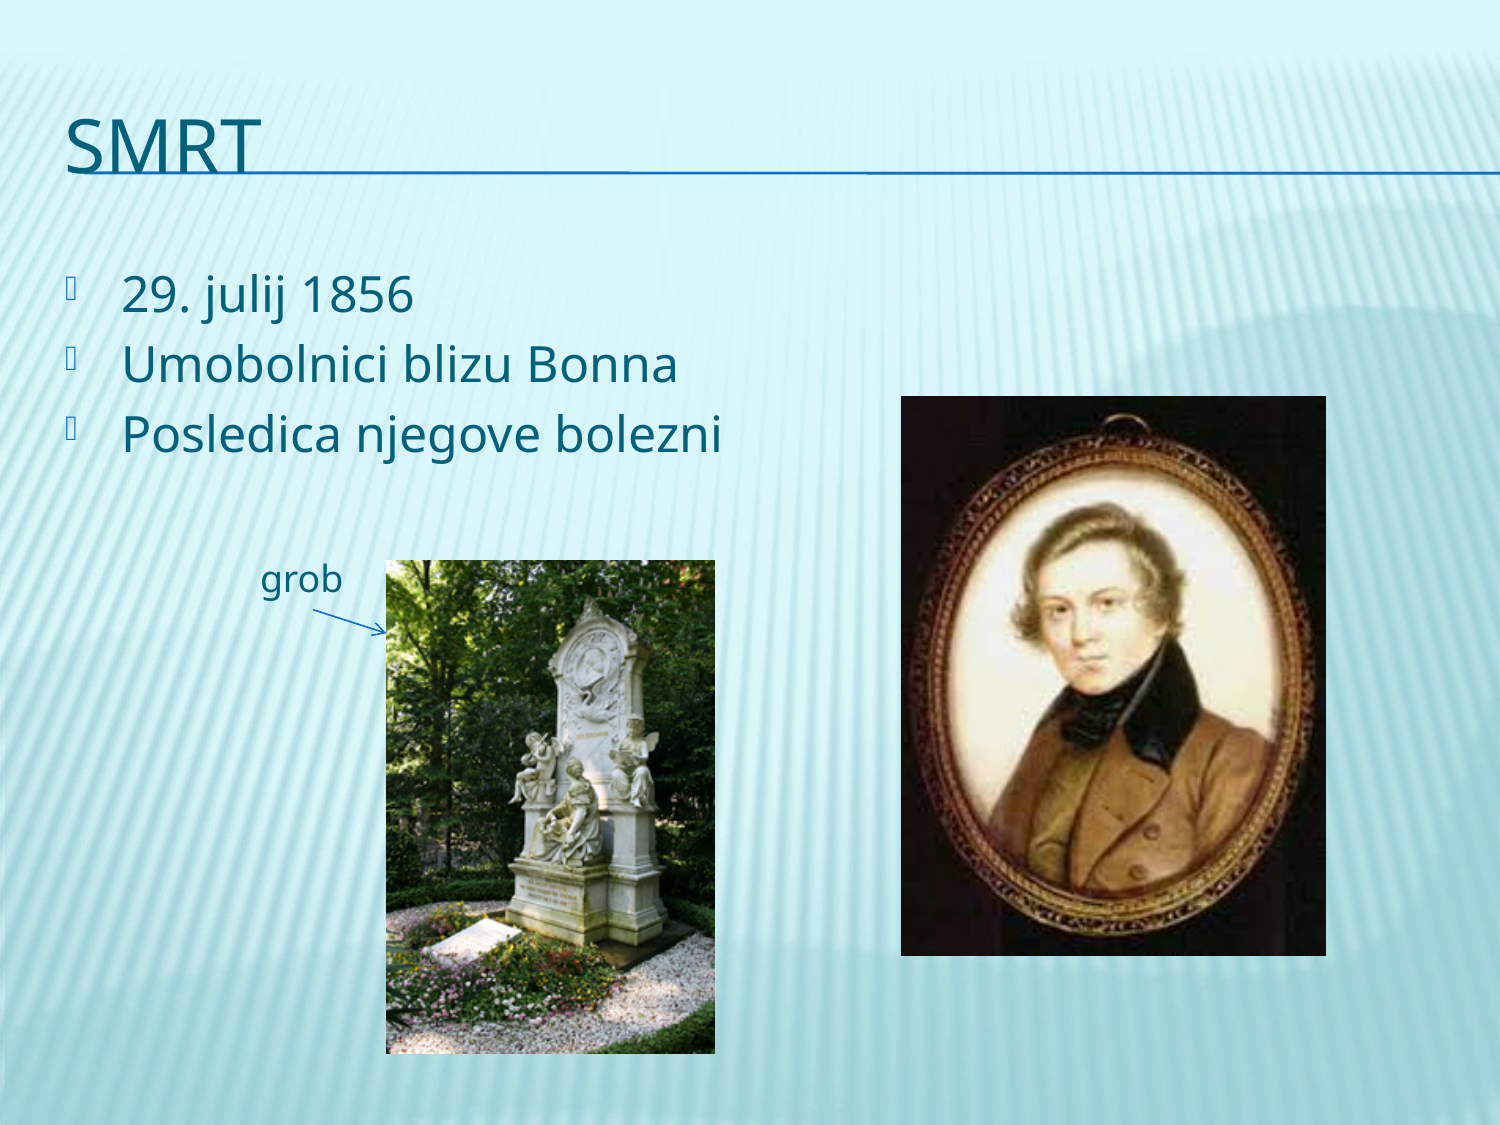

# SMRT
29. julij 1856
Umobolnici blizu Bonna
Posledica njegove bolezni
 grob